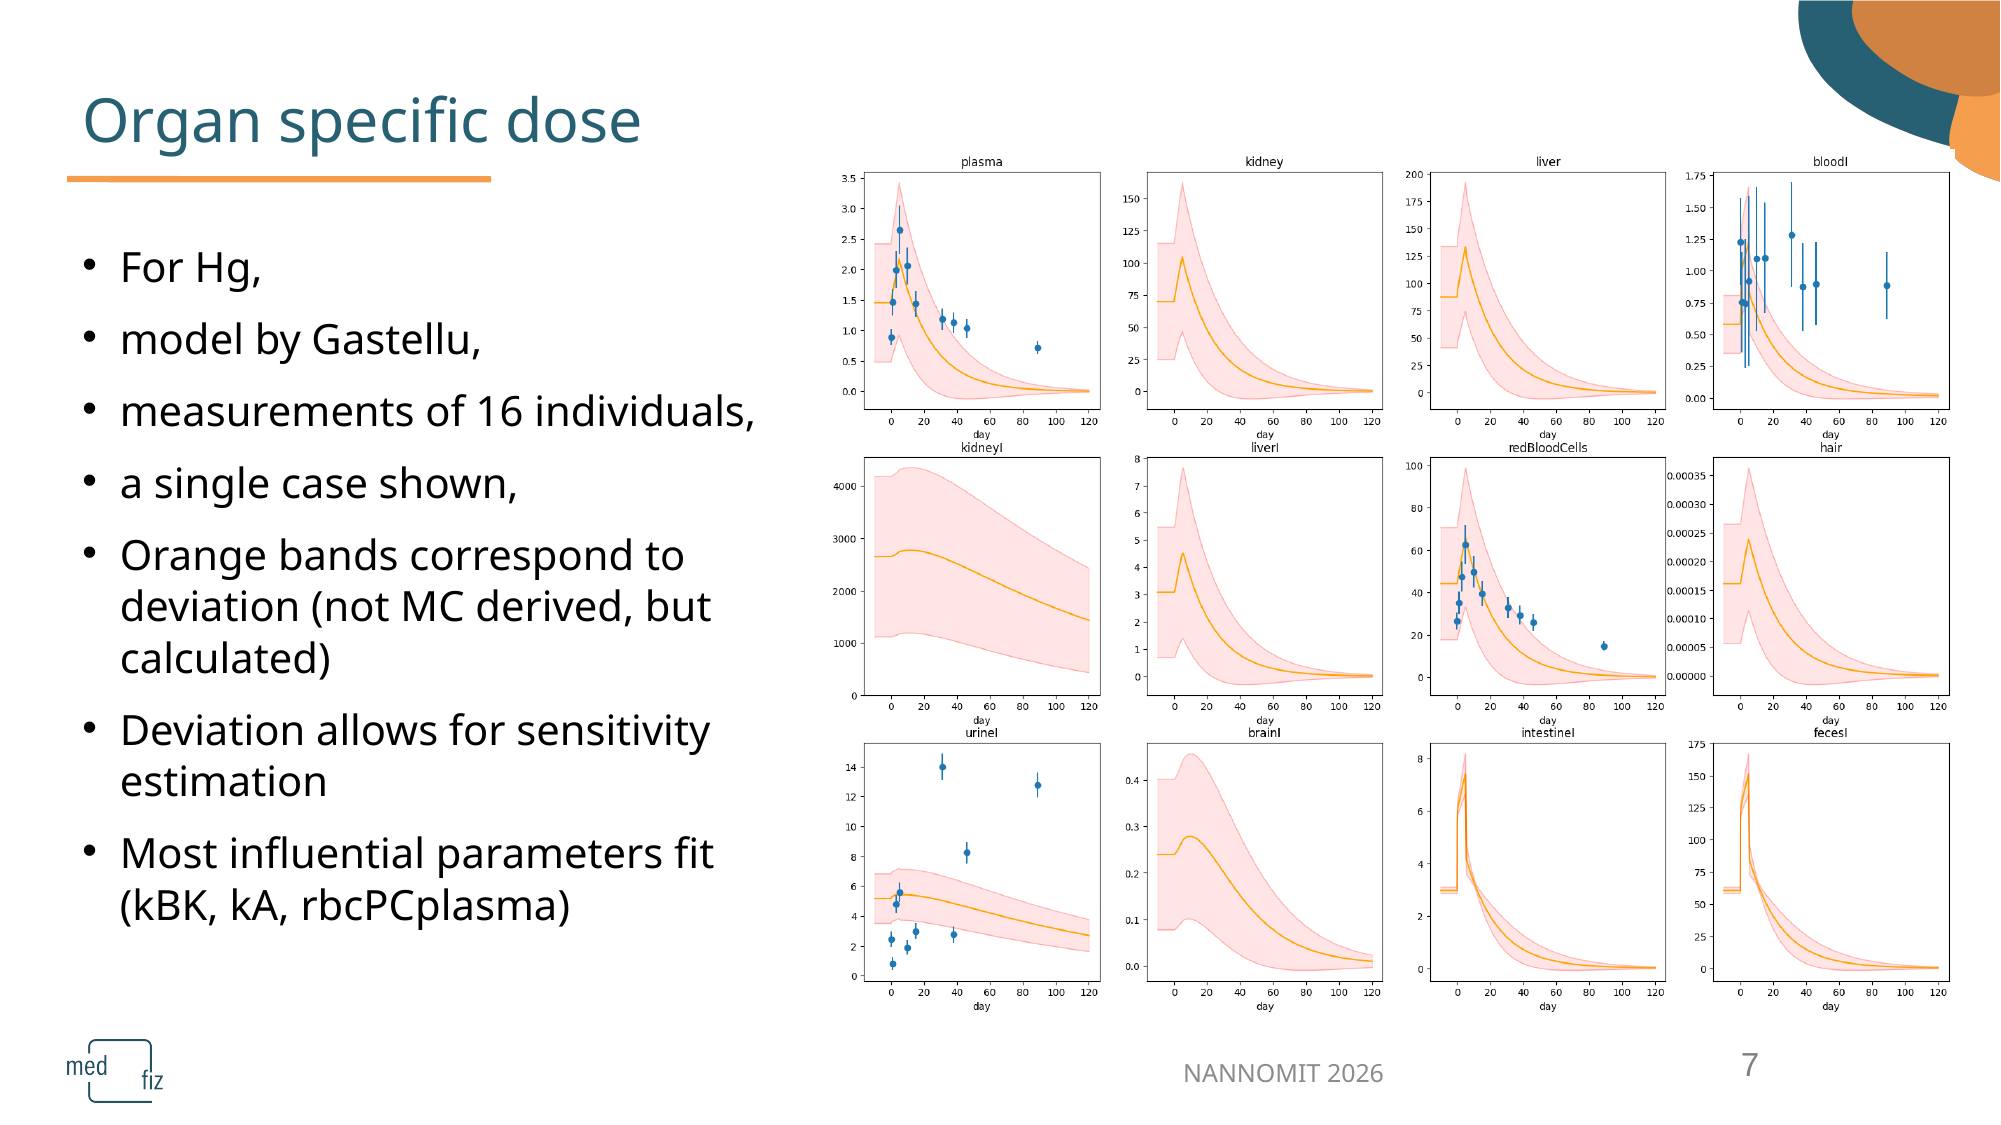

Organ specific dose
# For Hg,
model by Gastellu,
measurements of 16 individuals,
a single case shown,
Orange bands correspond to deviation (not MC derived, but calculated)
Deviation allows for sensitivity estimation
Most influential parameters fit (kBK, kA, rbcPCplasma)